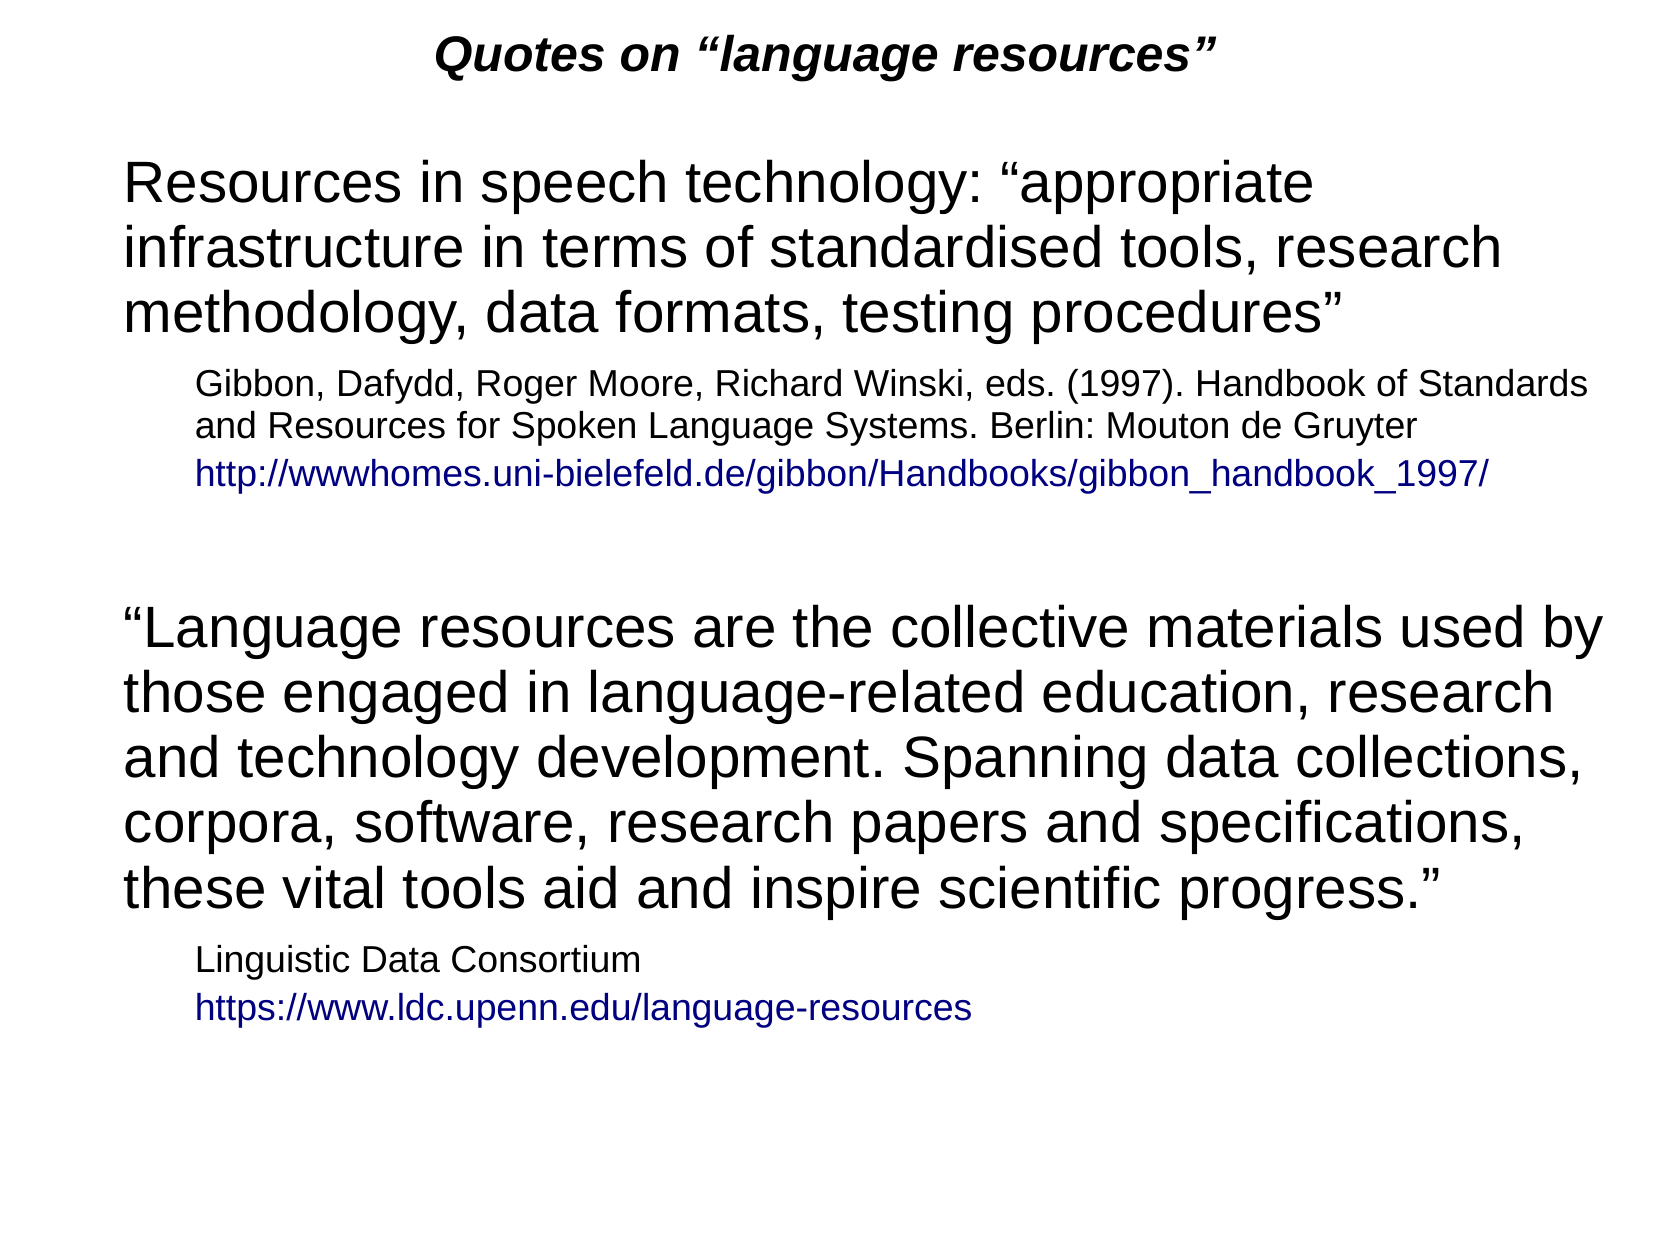

# Quotes on “language resources”
Resources in speech technology: “appropriate infrastructure in terms of standardised tools, research methodology, data formats, testing procedures”
Gibbon, Dafydd, Roger Moore, Richard Winski, eds. (1997). Handbook of Standards and Resources for Spoken Language Systems. Berlin: Mouton de Gruyter
http://wwwhomes.uni-bielefeld.de/gibbon/Handbooks/gibbon_handbook_1997/
“Language resources are the collective materials used by those engaged in language-related education, research and technology development. Spanning data collections, corpora, software, research papers and specifications, these vital tools aid and inspire scientific progress.”
Linguistic Data Consortium
https://www.ldc.upenn.edu/language-resources